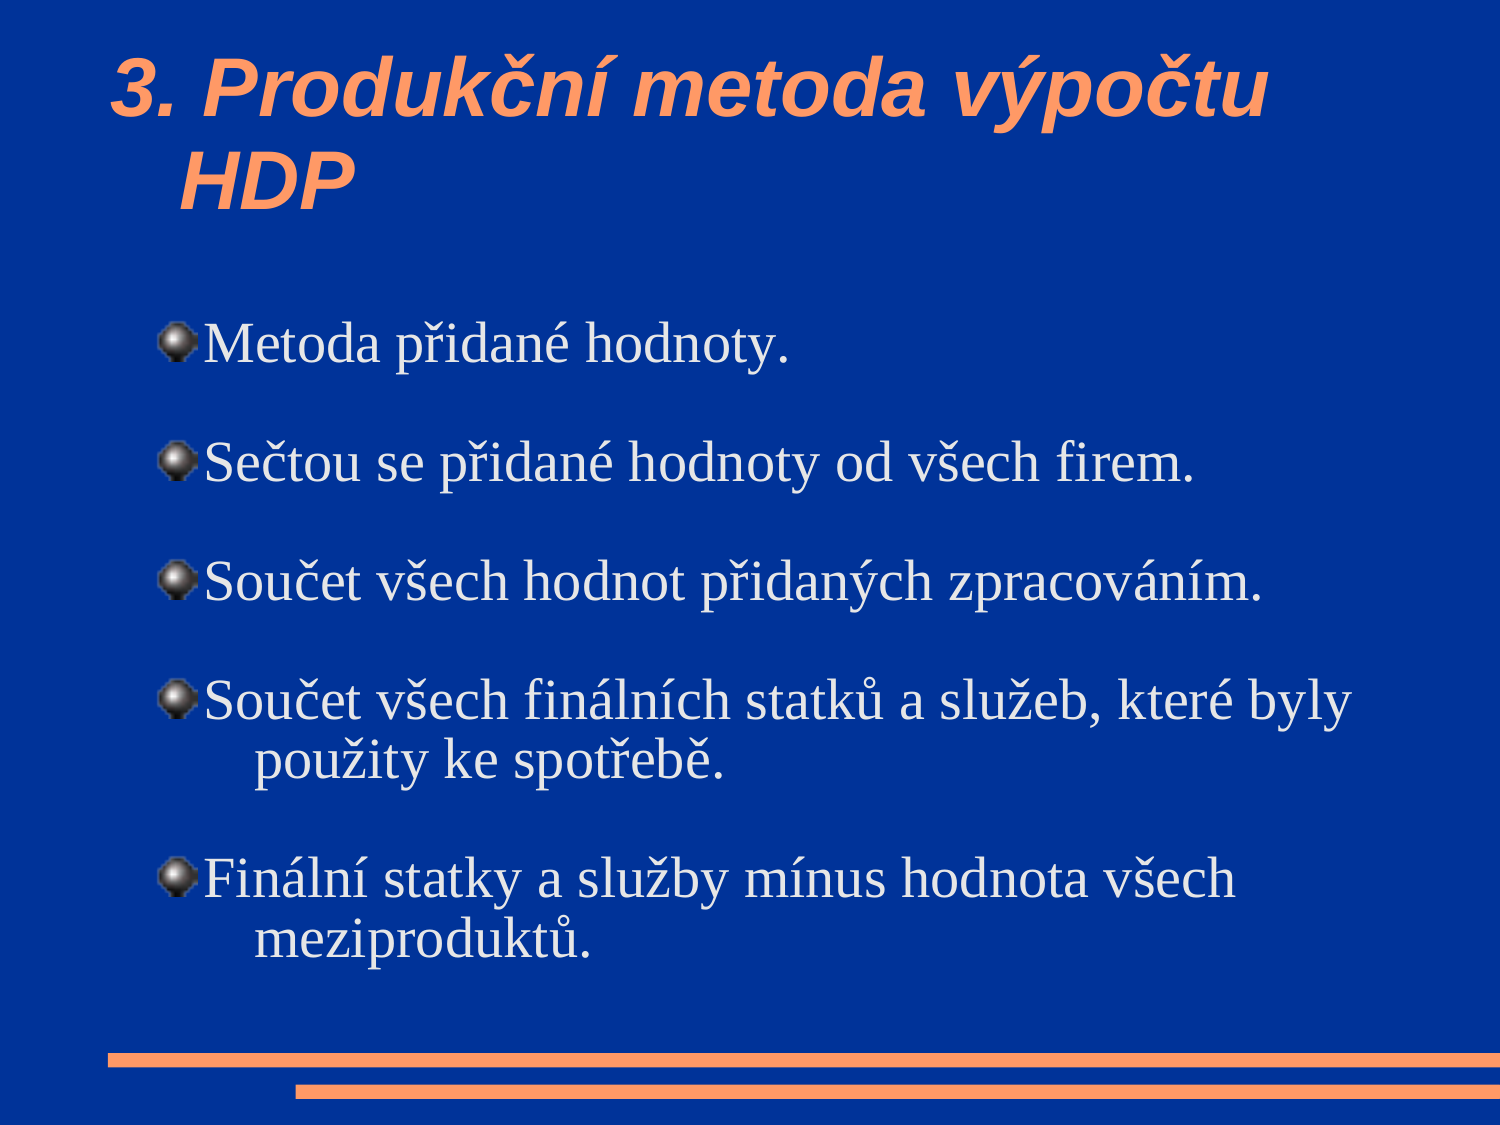

# 3. Produkční metoda výpočtu HDP
Metoda přidané hodnoty.
Sečtou se přidané hodnoty od všech firem.
Součet všech hodnot přidaných zpracováním.
Součet všech finálních statků a služeb, které byly použity ke spotřebě.
Finální statky a služby mínus hodnota všech meziproduktů.